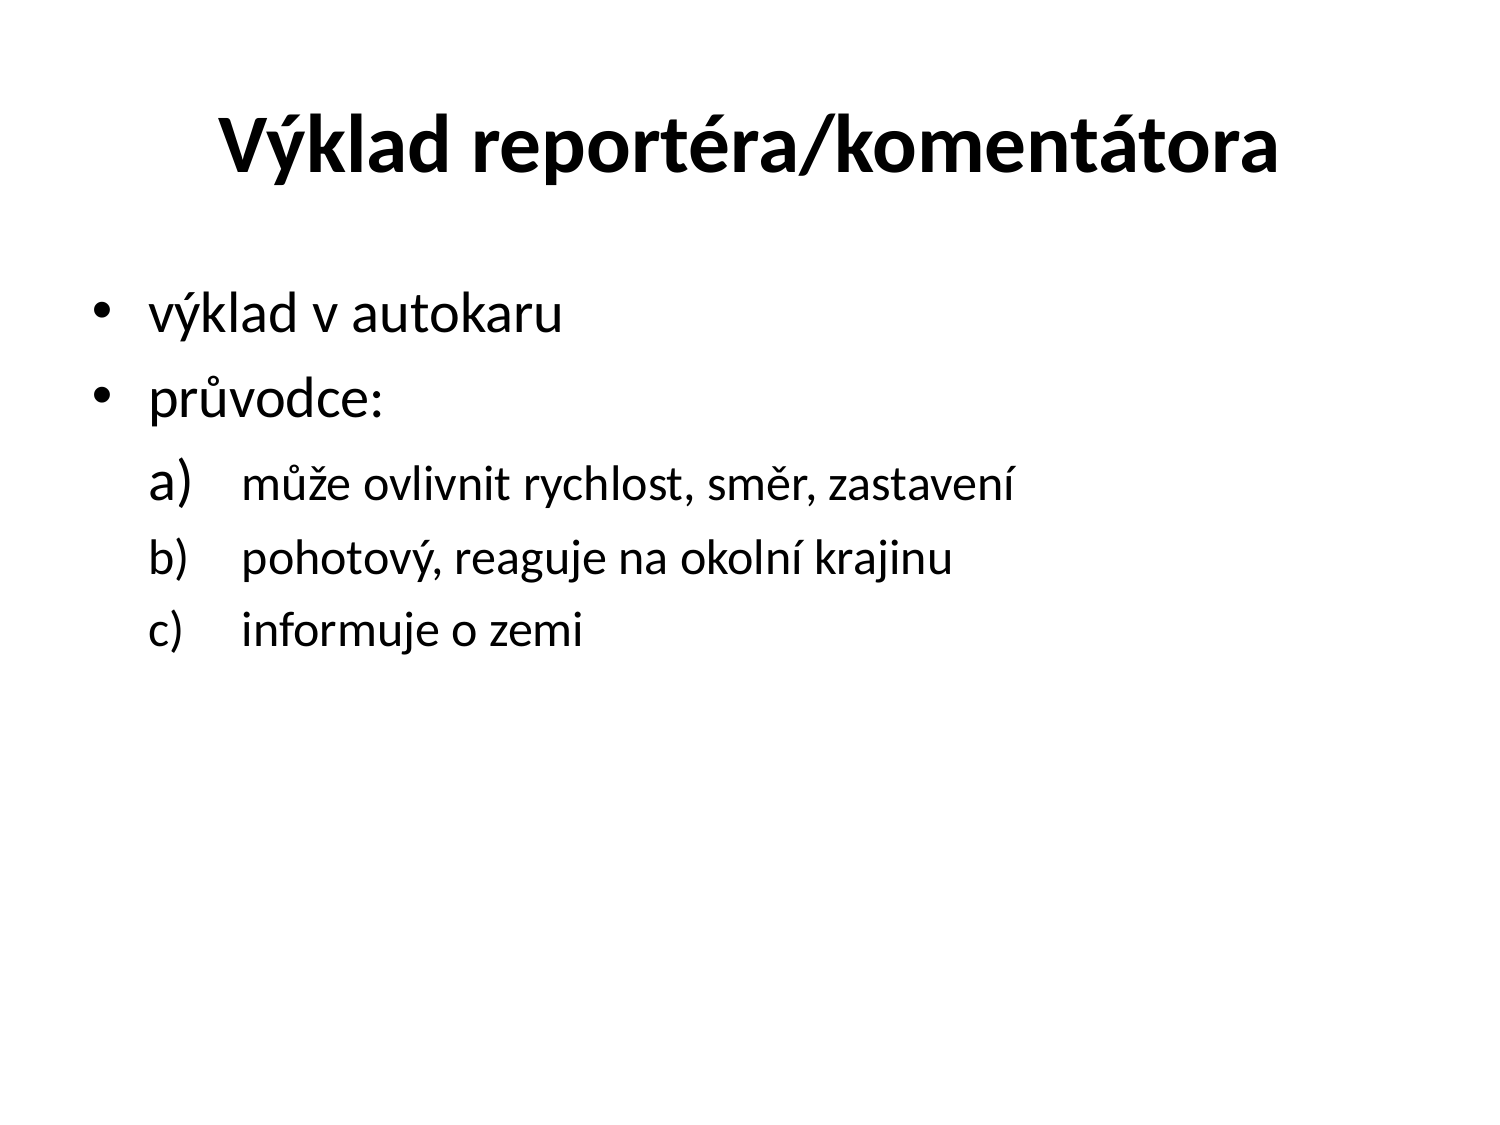

# Výklad reportéra/komentátora
výklad v autokaru
průvodce:
	a)	může ovlivnit rychlost, směr, zastavení
	b)	pohotový, reaguje na okolní krajinu
	c)	informuje o zemi